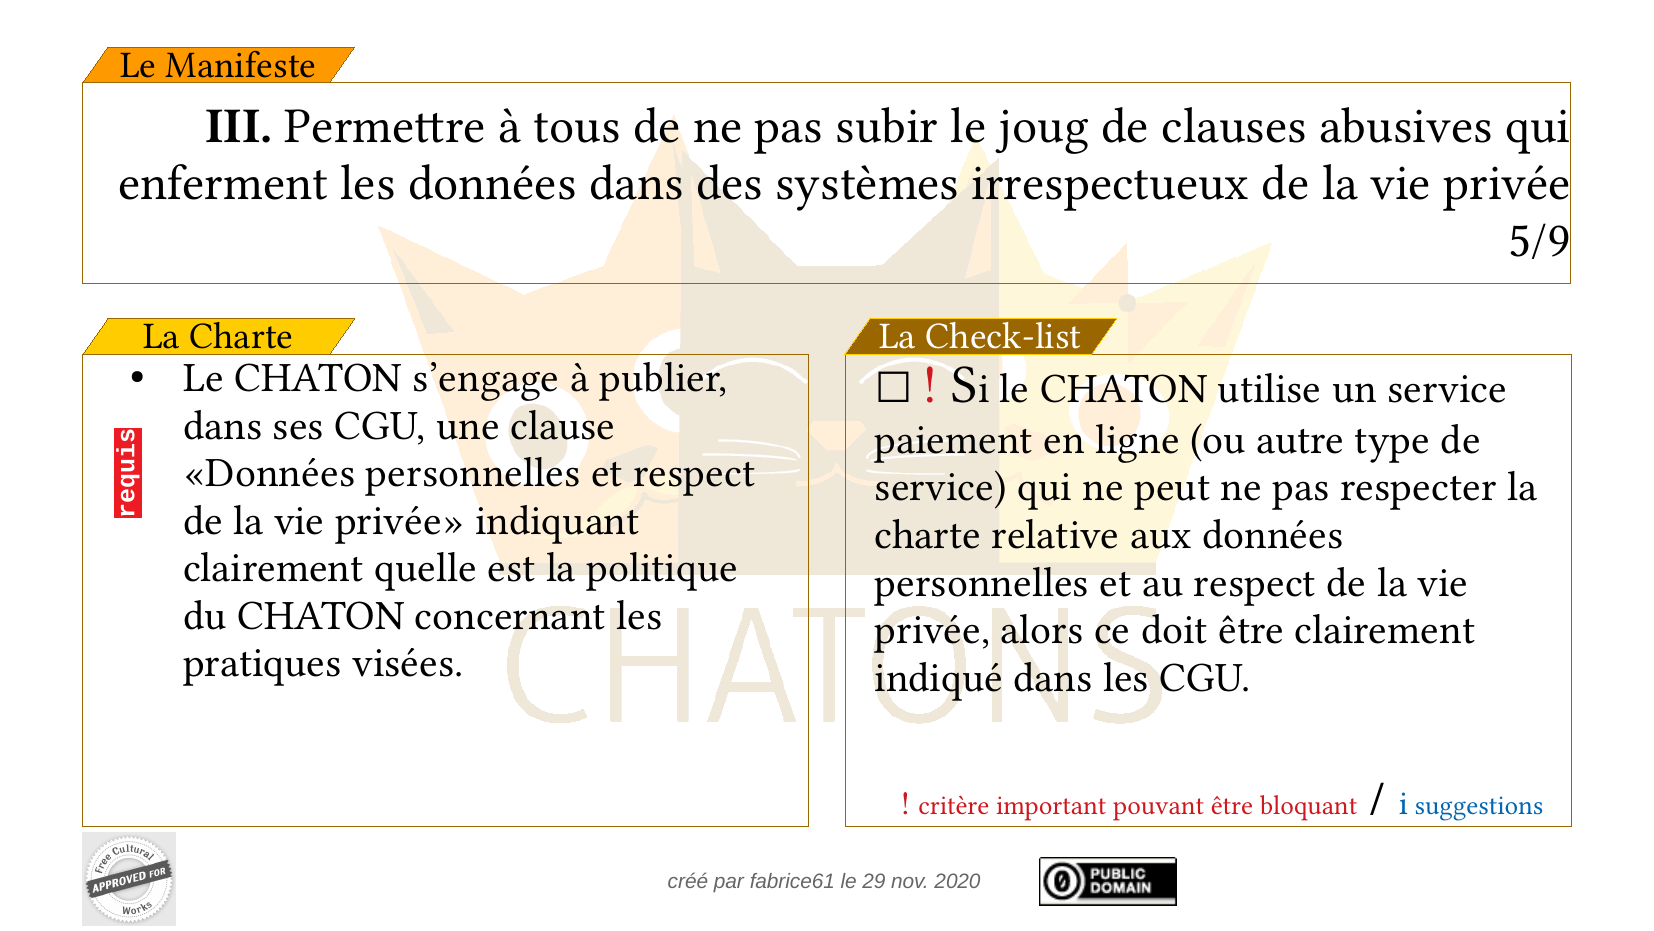

Le Manifeste
# III. Permettre à tous de ne pas subir le joug de clauses abusives qui enferment les données dans des systèmes irrespectueux de la vie privée 5/9
La Charte
La Check-list
Le CHATON s’engage à publier, dans ses CGU, une clause «Données personnelles et respect de la vie privée» indiquant clairement quelle est la politique du CHATON concernant les pratiques visées.
☐ ! Si le CHATON utilise un service paiement en ligne (ou autre type de service) qui ne peut ne pas respecter la charte relative aux données personnelles et au respect de la vie privée, alors ce doit être clairement indiqué dans les CGU.
requis